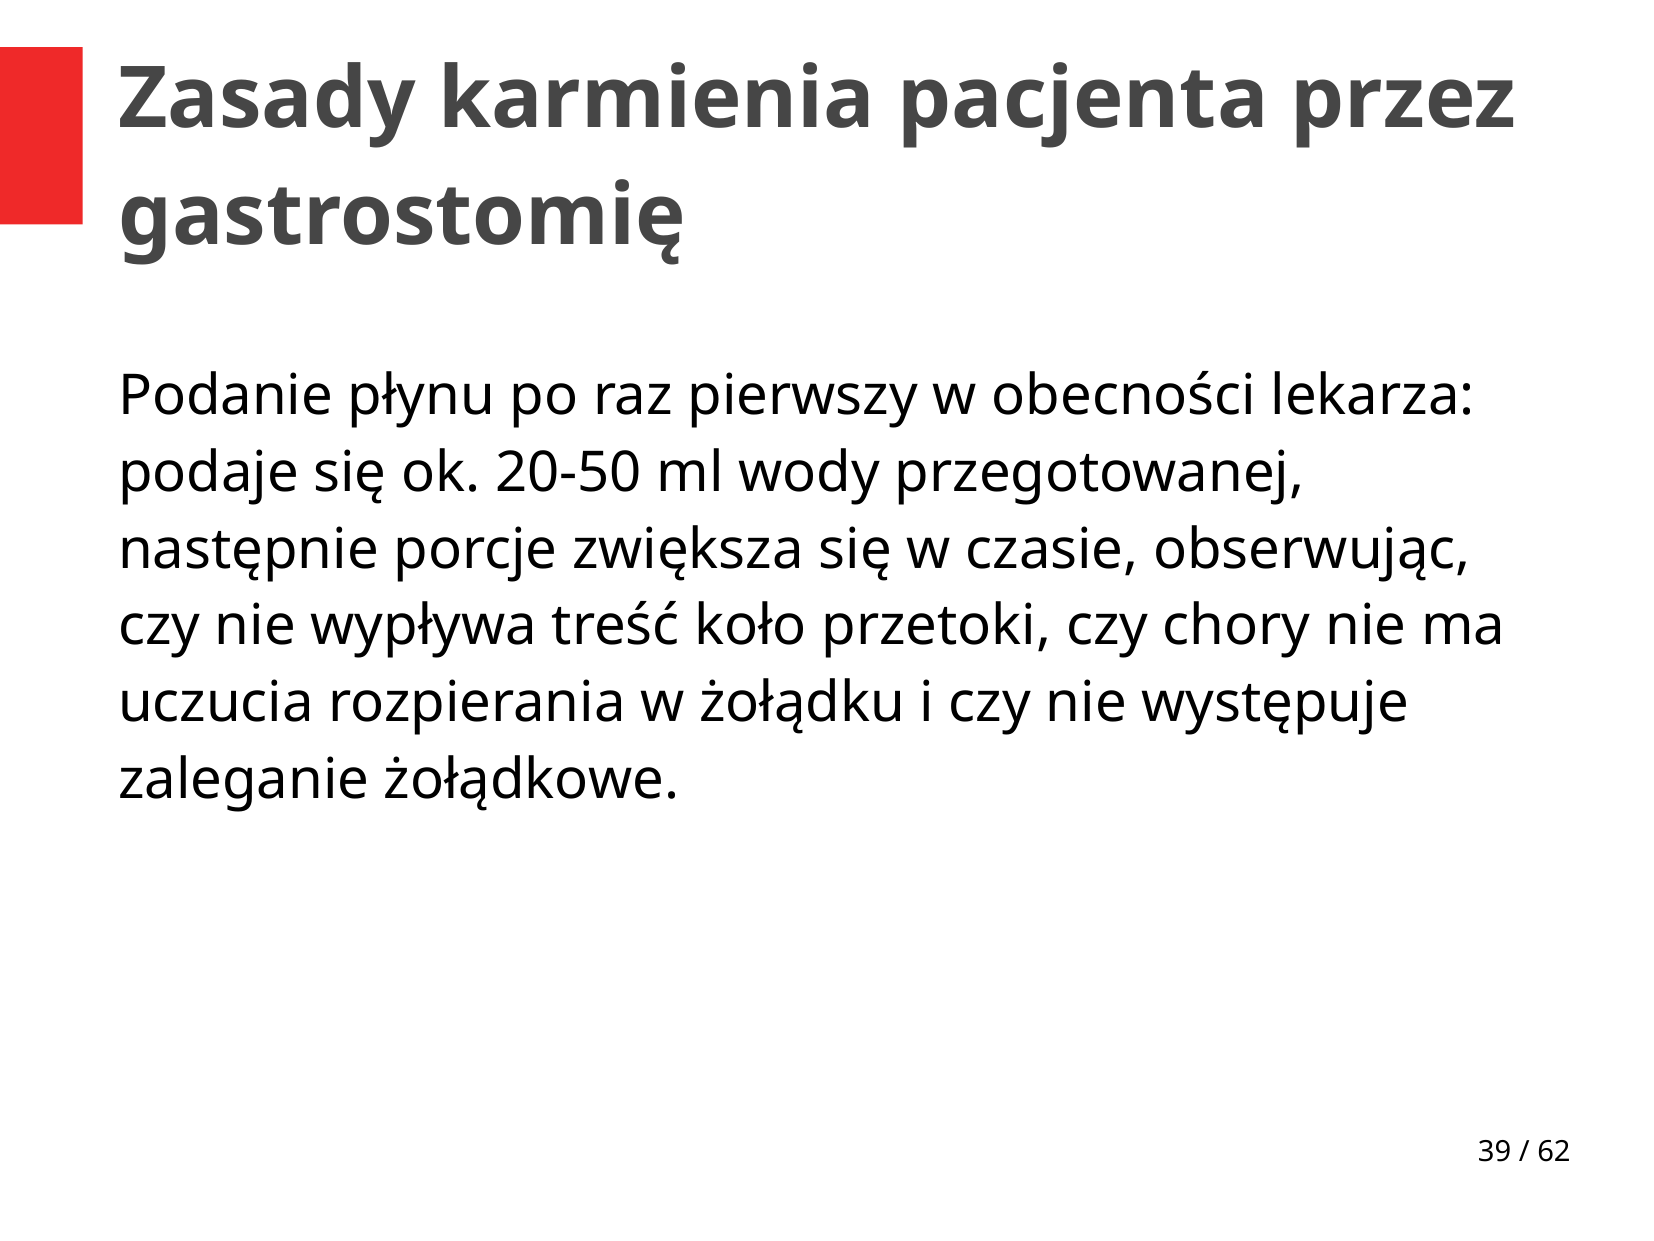

# Zasady karmienia pacjenta przez gastrostomię
Podanie płynu po raz pierwszy w obecności lekarza: podaje się ok. 20-50 ml wody przegotowanej, następnie porcje zwiększa się w czasie, obserwując, czy nie wypływa treść koło przetoki, czy chory nie ma uczucia rozpierania w żołądku i czy nie występuje zaleganie żołądkowe.
39